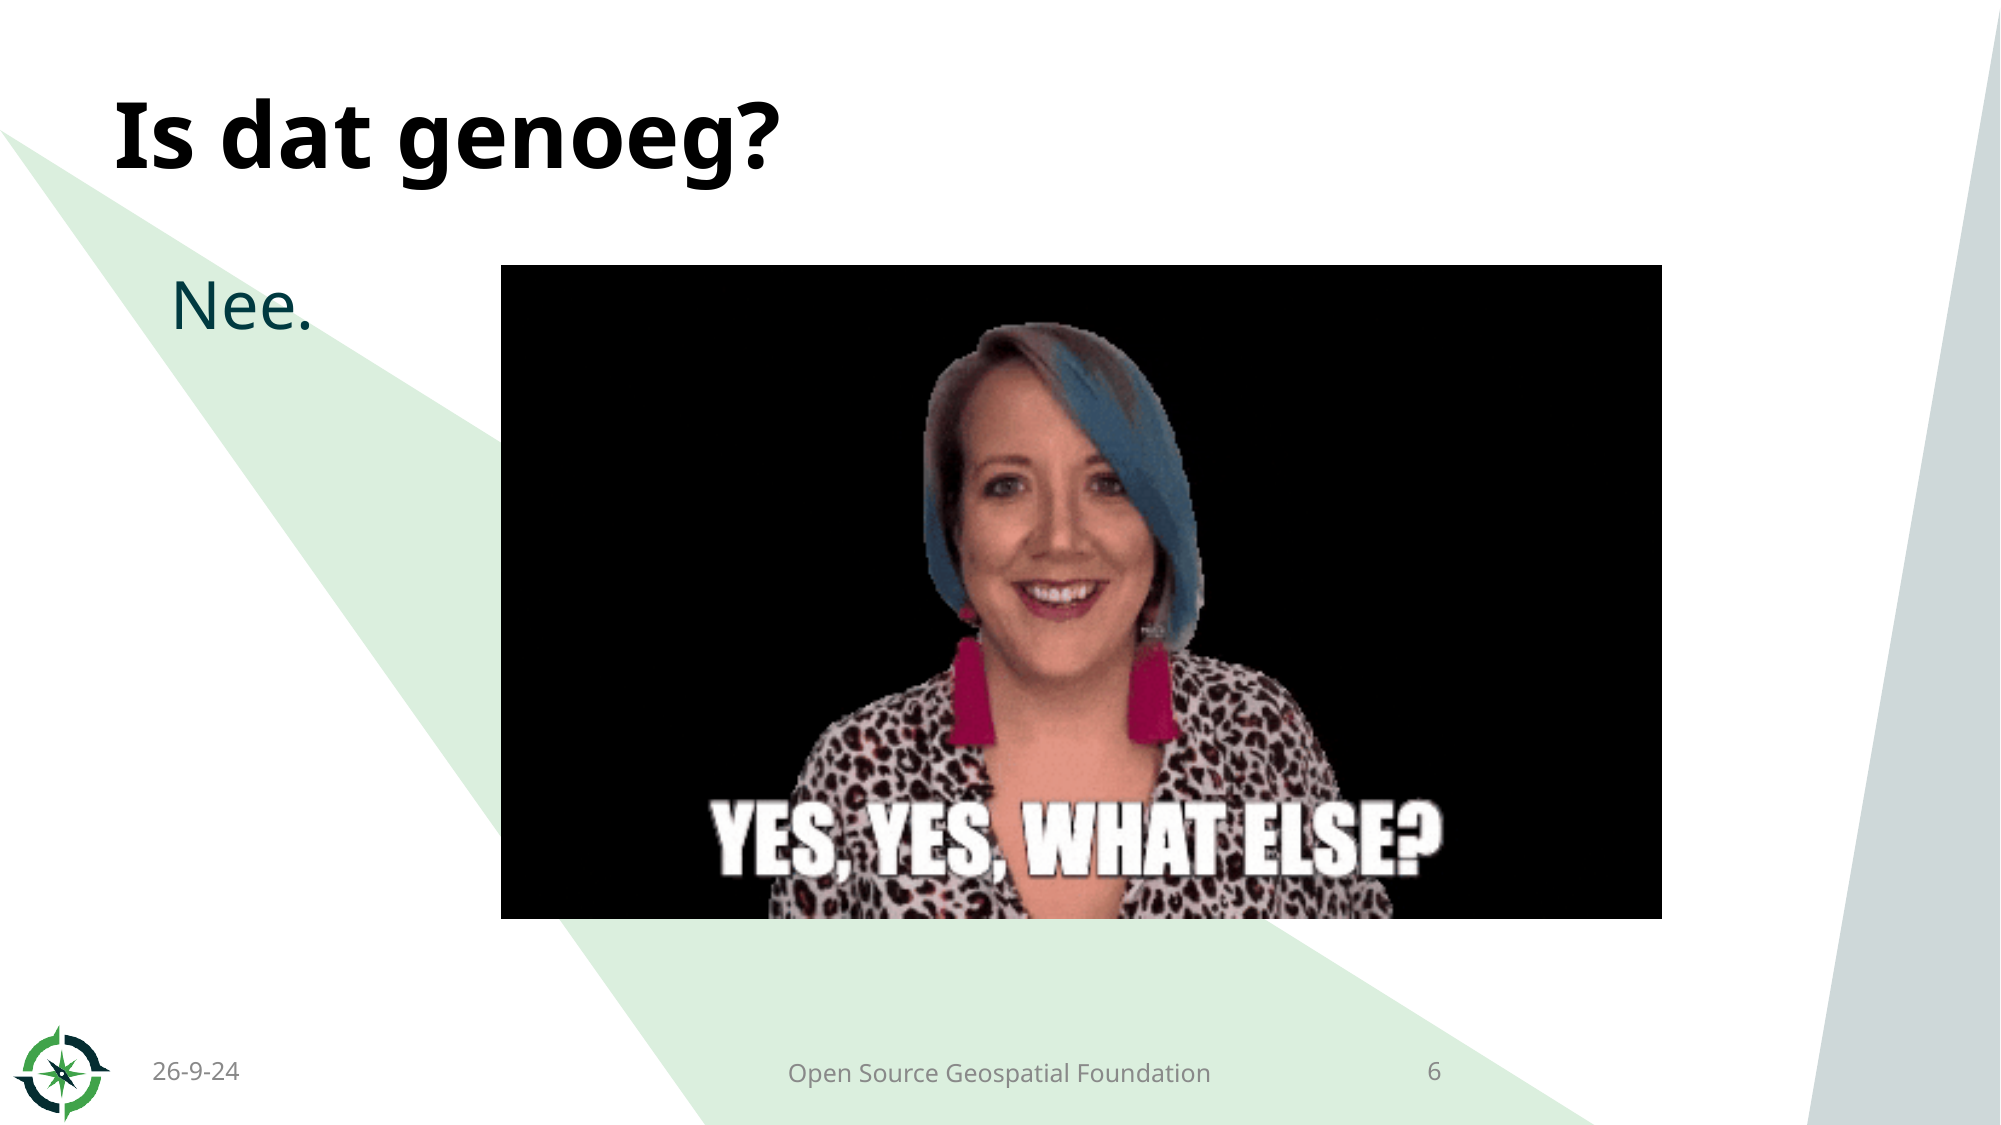

# Is dat genoeg?
Nee.
26-8-21
Open Source Geospatial Foundation